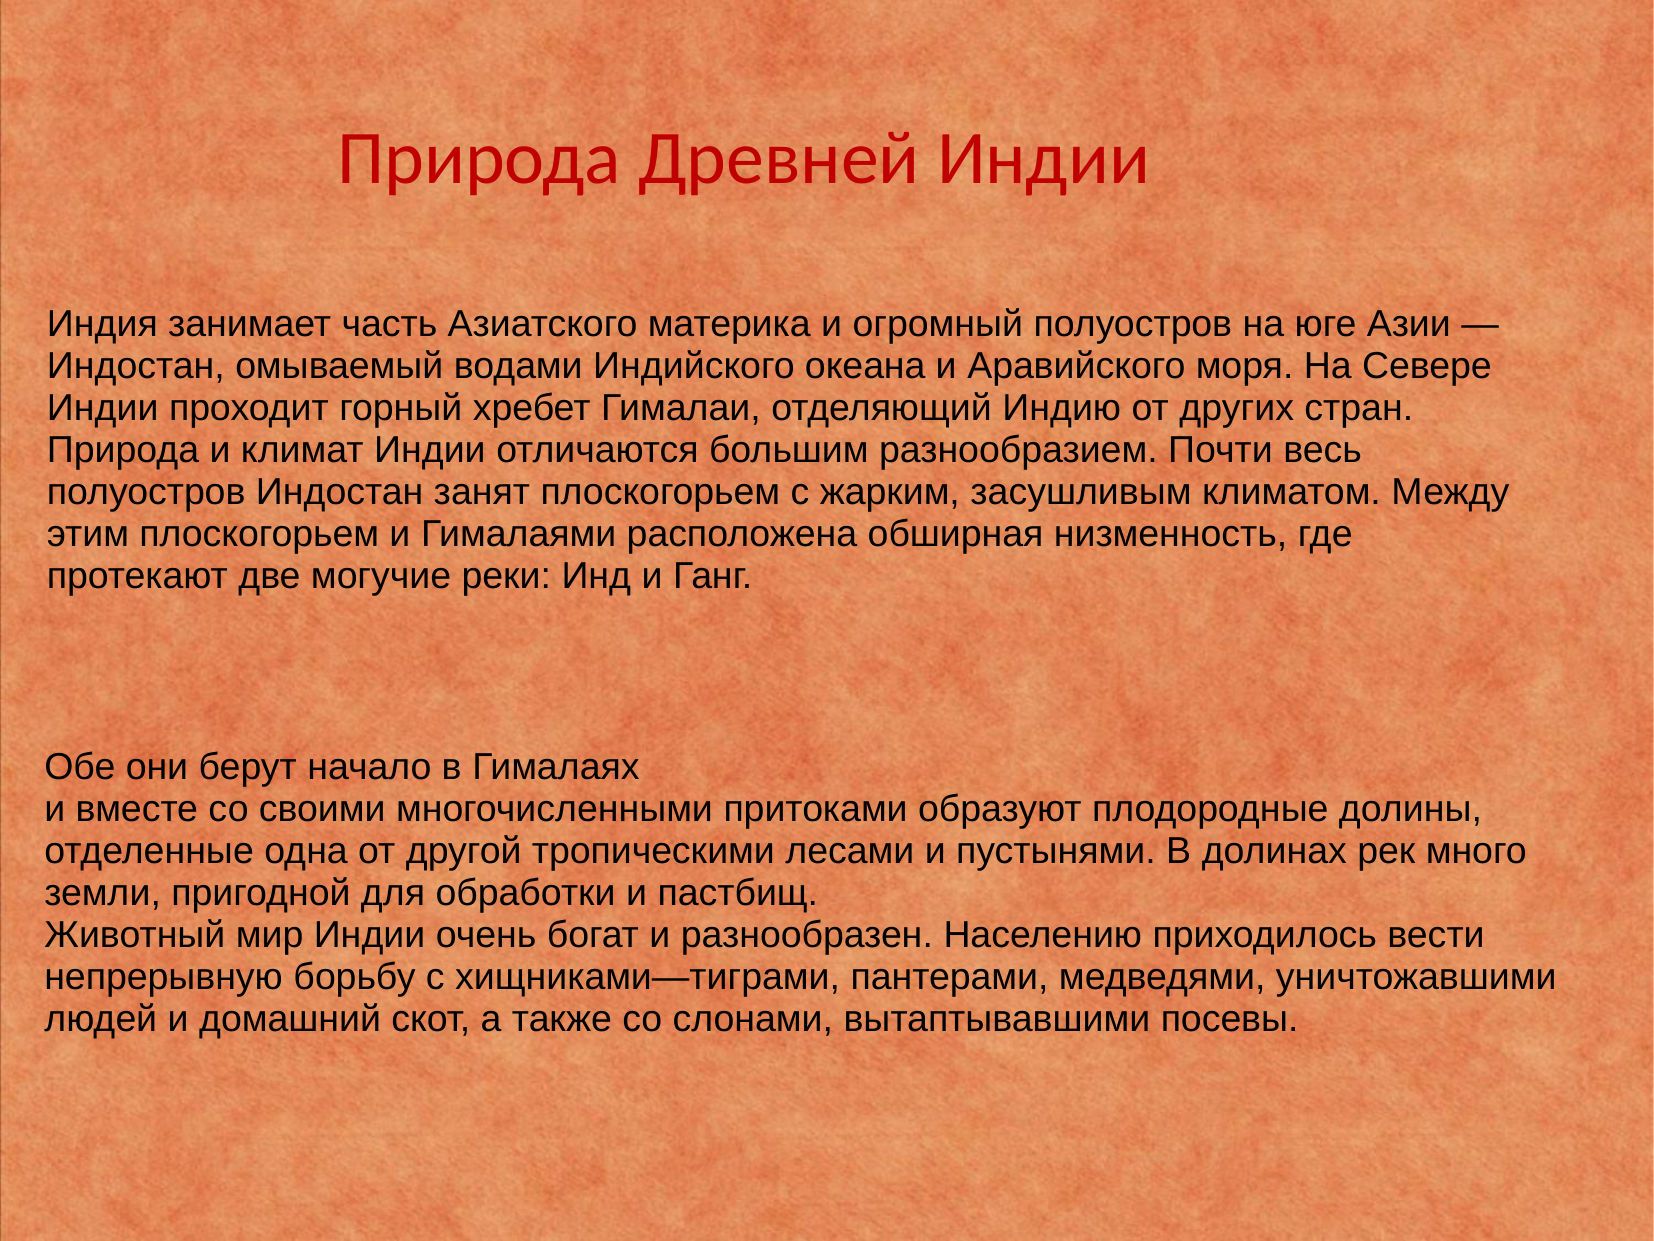

# Природа Древней Индии
Индия занимает часть Азиатского материка и огромный полуостров на юге Азии —Индостан, омываемый водами Индийского океана и Аравийского моря. На Севере Индии проходит горный хребет Гималаи, отделяющий Индию от других стран.
Природа и климат Индии отличаются большим разнообразием. Почти весь полуостров Индостан занят плоскогорьем с жарким, засушливым климатом. Между этим плоскогорьем и Гималаями расположена обширная низменность, где протекают две могучие реки: Инд и Ганг.
Обе они берут начало в Гималаях
и вместе со своими многочисленными притоками образуют плодородные долины, отделенные одна от другой тропическими лесами и пустынями. В долинах рек много земли, пригодной для обработки и пастбищ.
Животный мир Индии очень богат и разнообразен. Населению приходилось вести непрерывную борьбу с хищниками—тиграми, пантерами, медведями, уничтожавшими людей и домашний скот, а также со слонами, вытаптывавшими посевы.